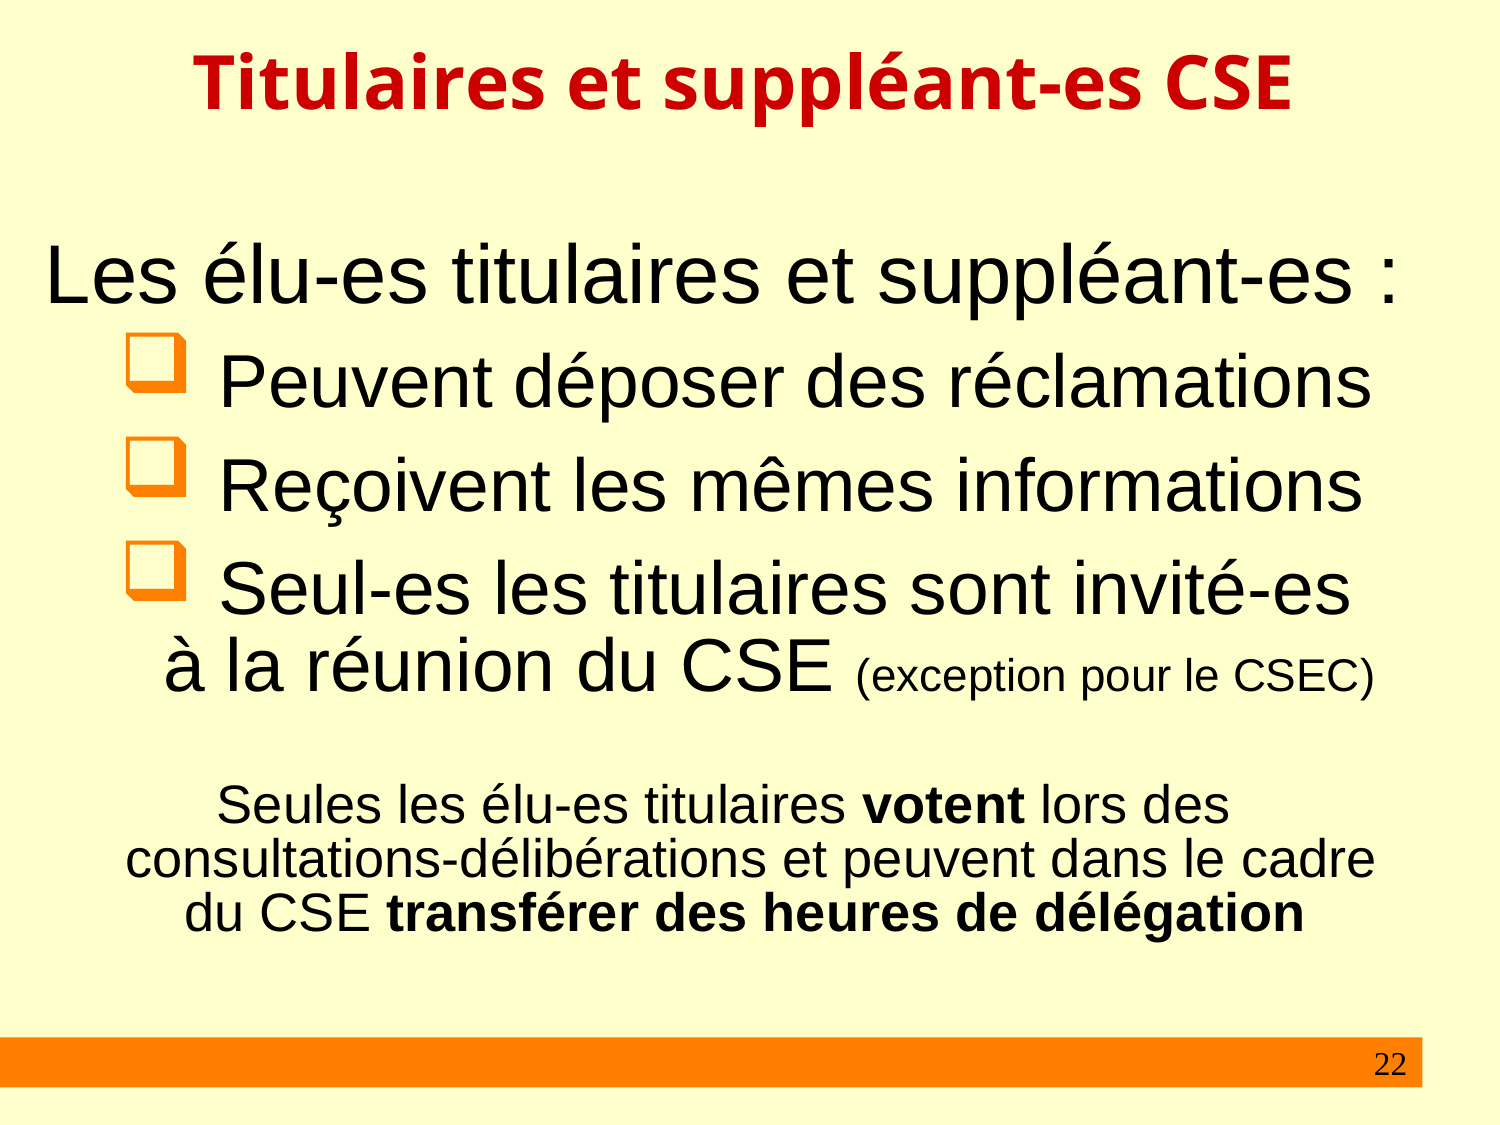

# Titulaires et suppléant-es CSE
Les élu-es titulaires et suppléant-es :
 Peuvent déposer des réclamations
 Reçoivent les mêmes informations
 Seul-es les titulaires sont invité-es à la réunion du CSE (exception pour le CSEC)
Seules les élu-es titulaires votent lors des consultations-délibérations et peuvent dans le cadre du CSE transférer des heures de délégation